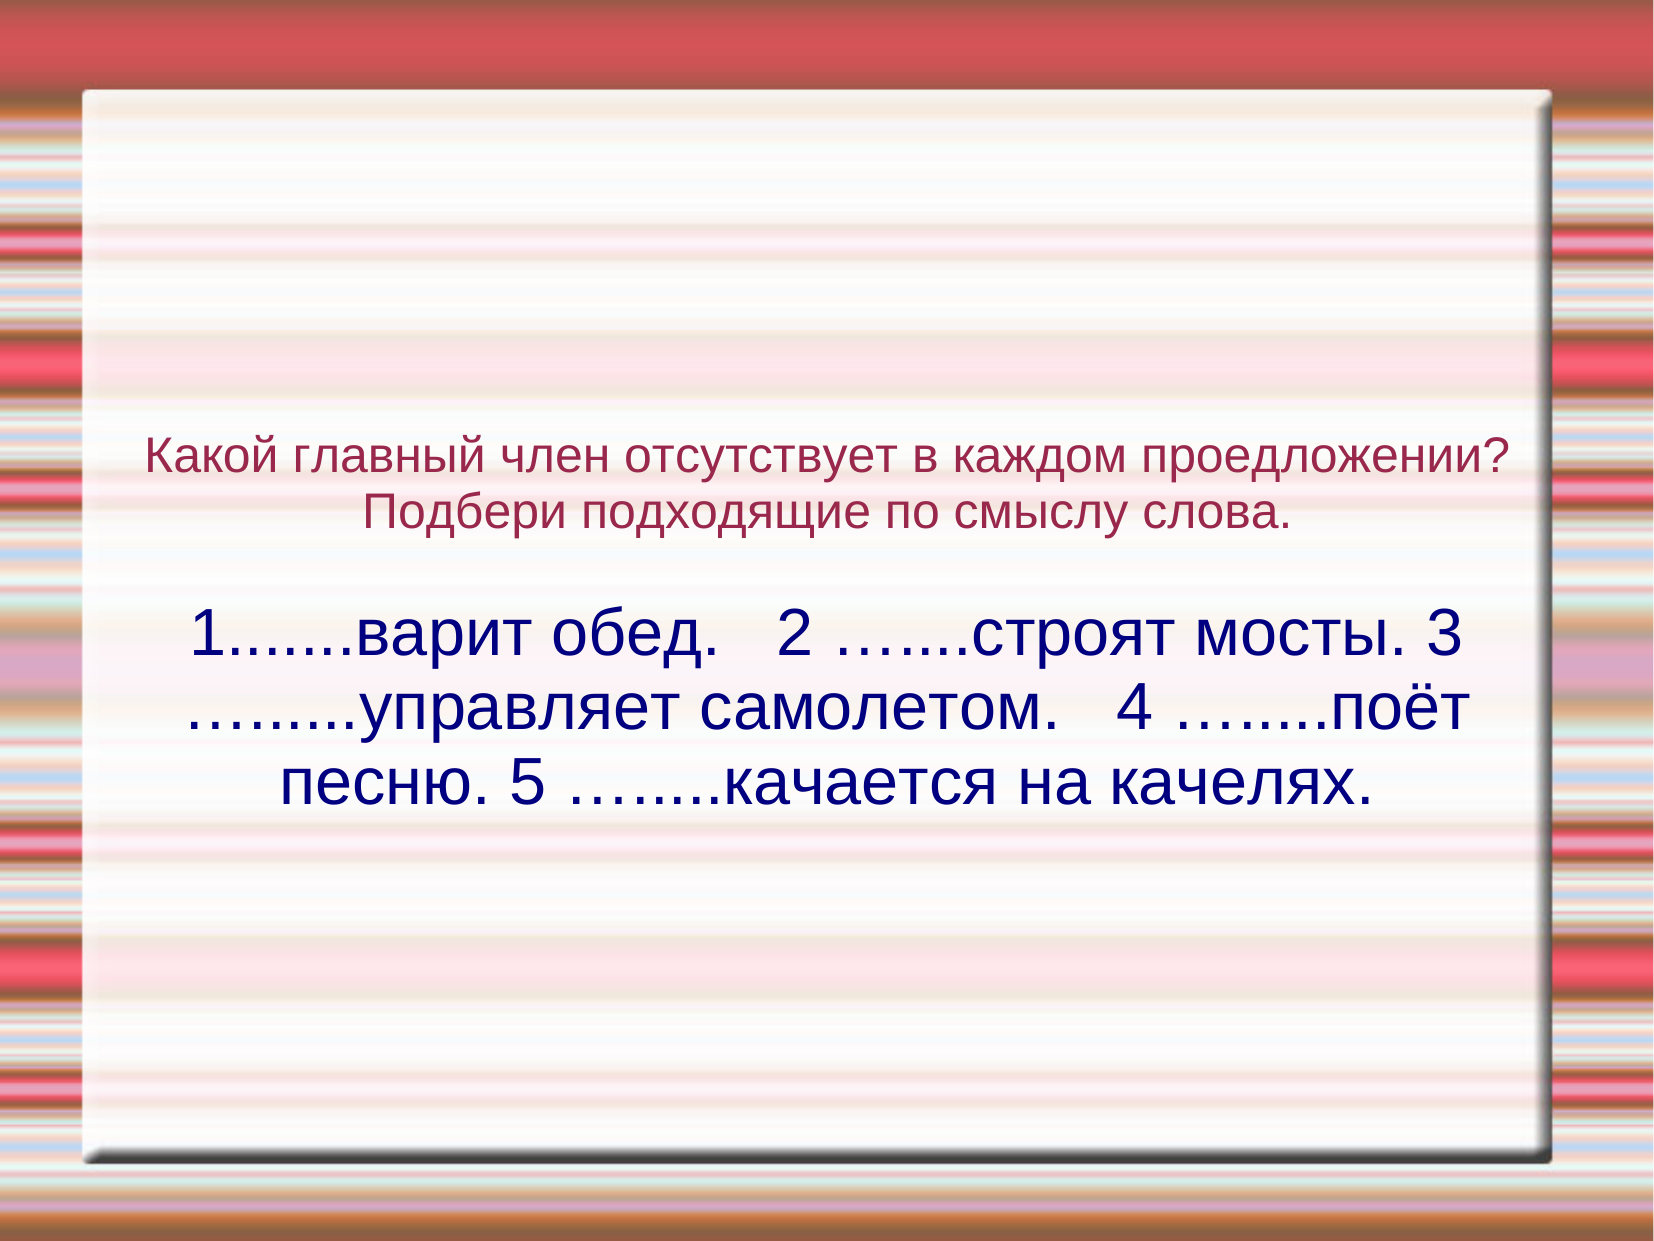

# Какой главный член отсутствует в каждом проедложении? Подбери подходящие по смыслу слова.
1.......варит обед. 2 …....строят мосты. 3 …......управляет самолетом. 4 ….....поёт песню. 5 ….....качается на качелях.